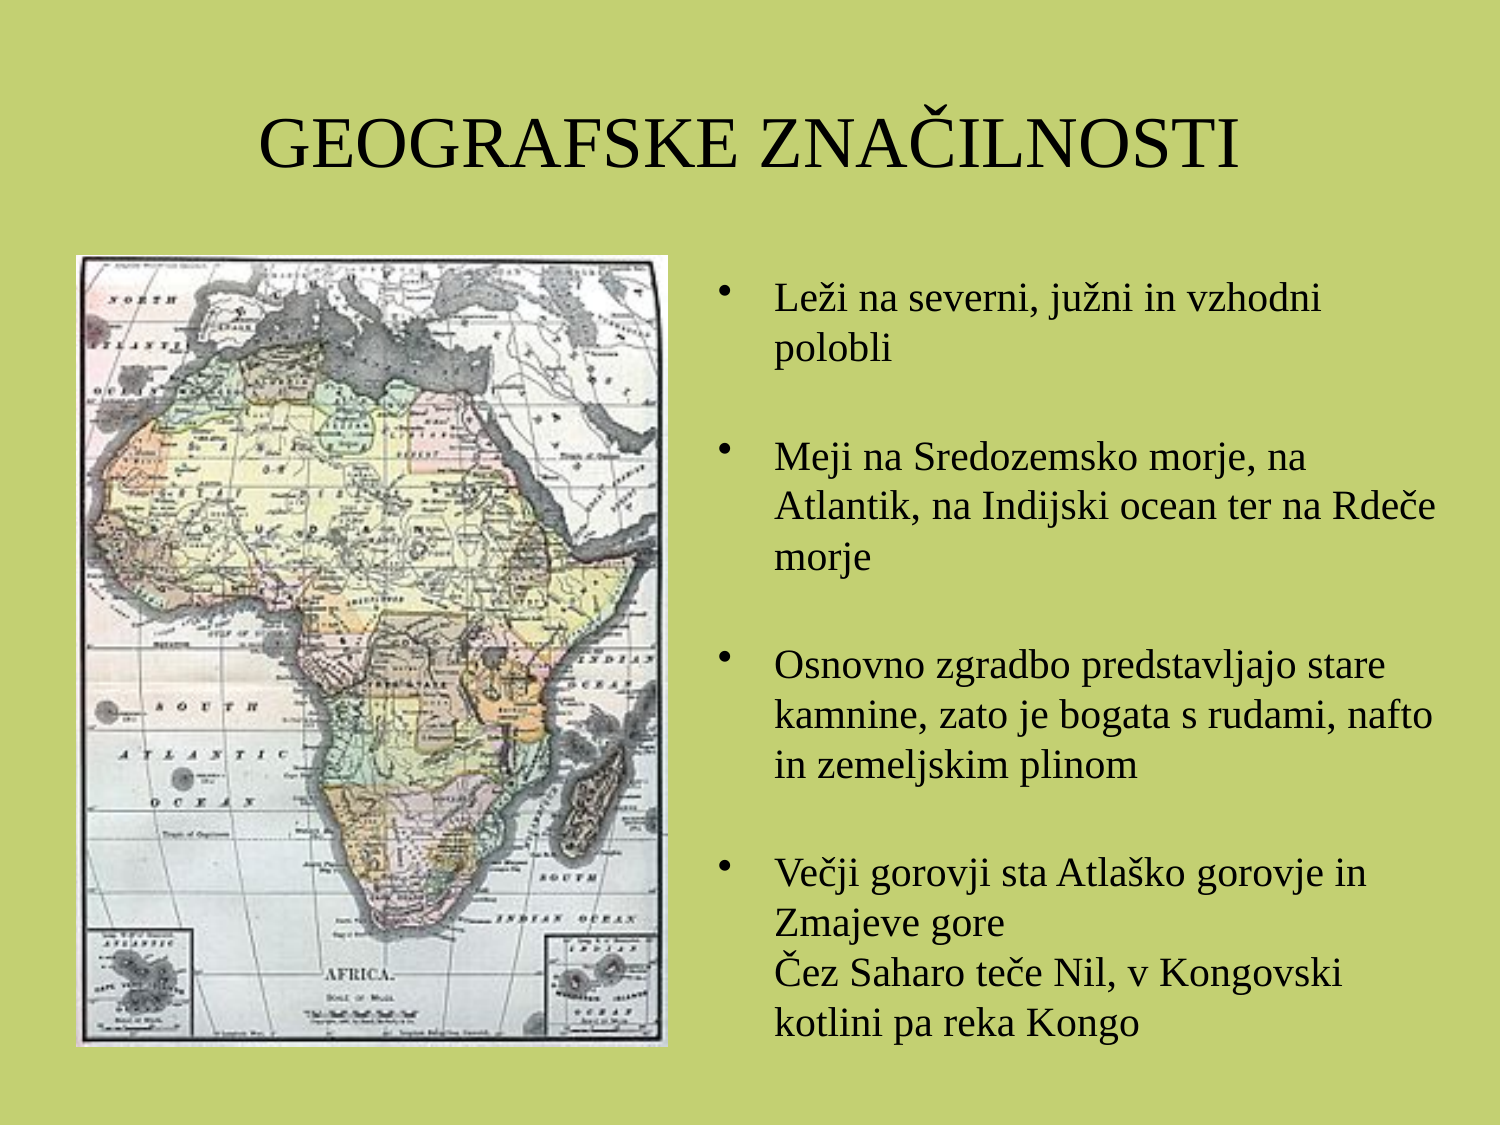

# GEOGRAFSKE ZNAČILNOSTI
Leži na severni, južni in vzhodni polobli
Meji na Sredozemsko morje, na Atlantik, na Indijski ocean ter na Rdeče morje
Osnovno zgradbo predstavljajo stare kamnine, zato je bogata s rudami, nafto in zemeljskim plinom
Večji gorovji sta Atlaško gorovje in Zmajeve gore
Čez Saharo teče Nil, v Kongovski kotlini pa reka Kongo